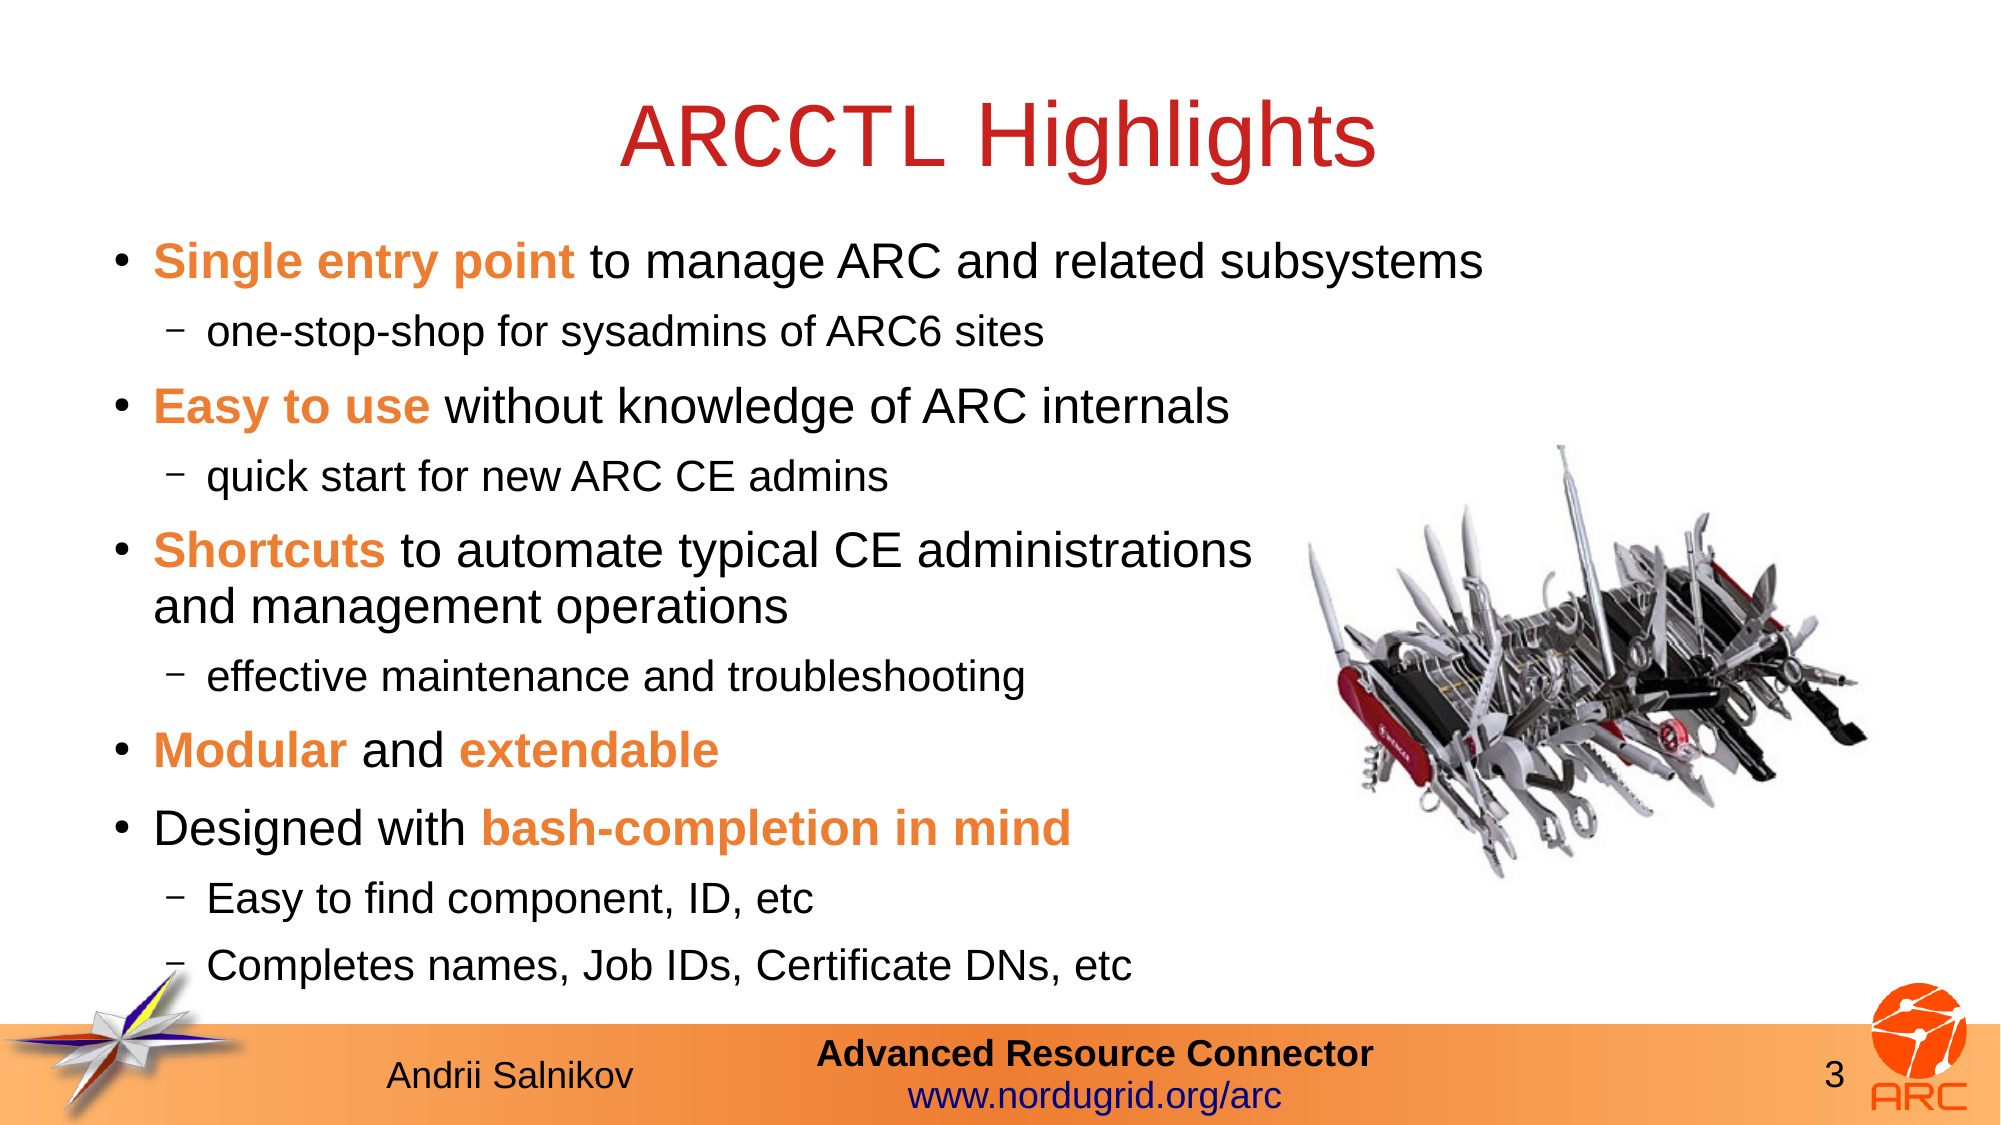

# ARCCTL Highlights
Single entry point to manage ARC and related subsystems
one-stop-shop for sysadmins of ARC6 sites
Easy to use without knowledge of ARC internals
quick start for new ARC CE admins
Shortcuts to automate typical CE administrations
and management operations
effective maintenance and troubleshooting
Modular and extendable
Designed with bash-completion in mind
Easy to find component, ID, etc
Completes names, Job IDs, Certificate DNs, etc
Andrii Salnikov
3